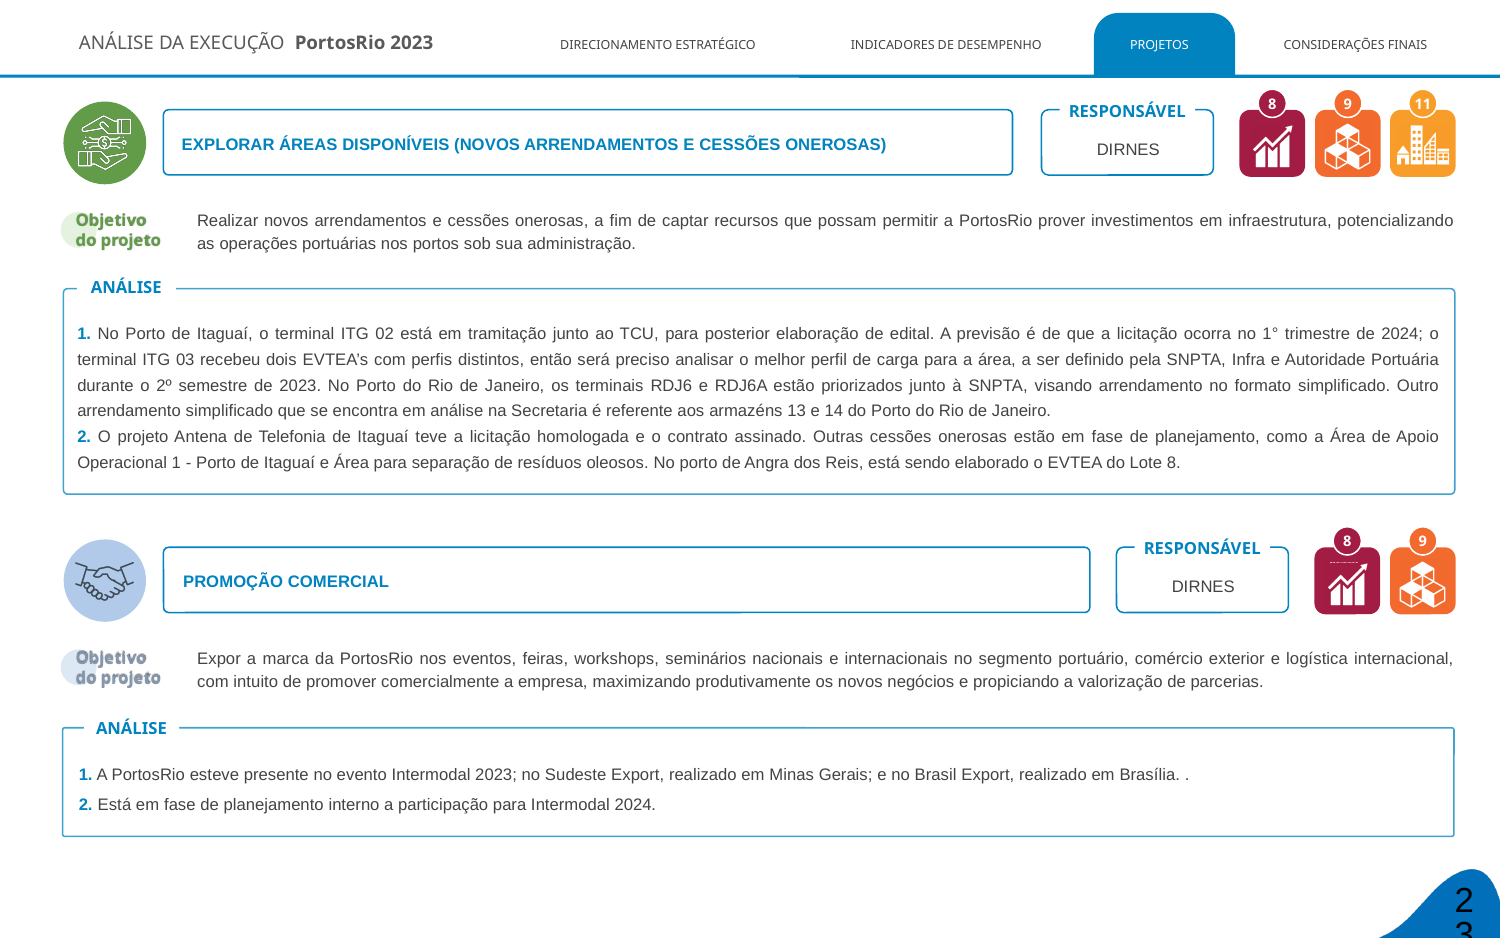

ANÁLISE DA EXECUÇÃO PortosRio 2023
DIRECIONAMENTO ESTRATÉGICO
INDICADORES DE DESEMPENHO
PROJETOS
CONSIDERAÇÕES FINAIS
8
9
11
RESPONSÁVEL
DIRNES
EXPLORAR ÁREAS DISPONÍVEIS (NOVOS ARRENDAMENTOS E CESSÕES ONEROSAS)
Objetivo
do projeto
Realizar novos arrendamentos e cessões onerosas, a fim de captar recursos que possam permitir a PortosRio prover investimentos em infraestrutura, potencializando as operações portuárias nos portos sob sua administração.
ANÁLISE
1. No Porto de Itaguaí, o terminal ITG 02 está em tramitação junto ao TCU, para posterior elaboração de edital. A previsão é de que a licitação ocorra no 1° trimestre de 2024; o terminal ITG 03 recebeu dois EVTEA’s com perfis distintos, então será preciso analisar o melhor perfil de carga para a área, a ser definido pela SNPTA, Infra e Autoridade Portuária durante o 2º semestre de 2023. No Porto do Rio de Janeiro, os terminais RDJ6 e RDJ6A estão priorizados junto à SNPTA, visando arrendamento no formato simplificado. Outro arrendamento simplificado que se encontra em análise na Secretaria é referente aos armazéns 13 e 14 do Porto do Rio de Janeiro.
2. O projeto Antena de Telefonia de Itaguaí teve a licitação homologada e o contrato assinado. Outras cessões onerosas estão em fase de planejamento, como a Área de Apoio Operacional 1 - Porto de Itaguaí e Área para separação de resíduos oleosos. No porto de Angra dos Reis, está sendo elaborado o EVTEA do Lote 8.
8
9
RESPONSÁVEL
DIRNES
PROMOÇÃO COMERCIAL
Objetivo
do projeto
Expor a marca da PortosRio nos eventos, feiras, workshops, seminários nacionais e internacionais no segmento portuário, comércio exterior e logística internacional, com intuito de promover comercialmente a empresa, maximizando produtivamente os novos negócios e propiciando a valorização de parcerias.
ANÁLISE
1. A PortosRio esteve presente no evento Intermodal 2023; no Sudeste Export, realizado em Minas Gerais; e no Brasil Export, realizado em Brasília. .
2. Está em fase de planejamento interno a participação para Intermodal 2024.